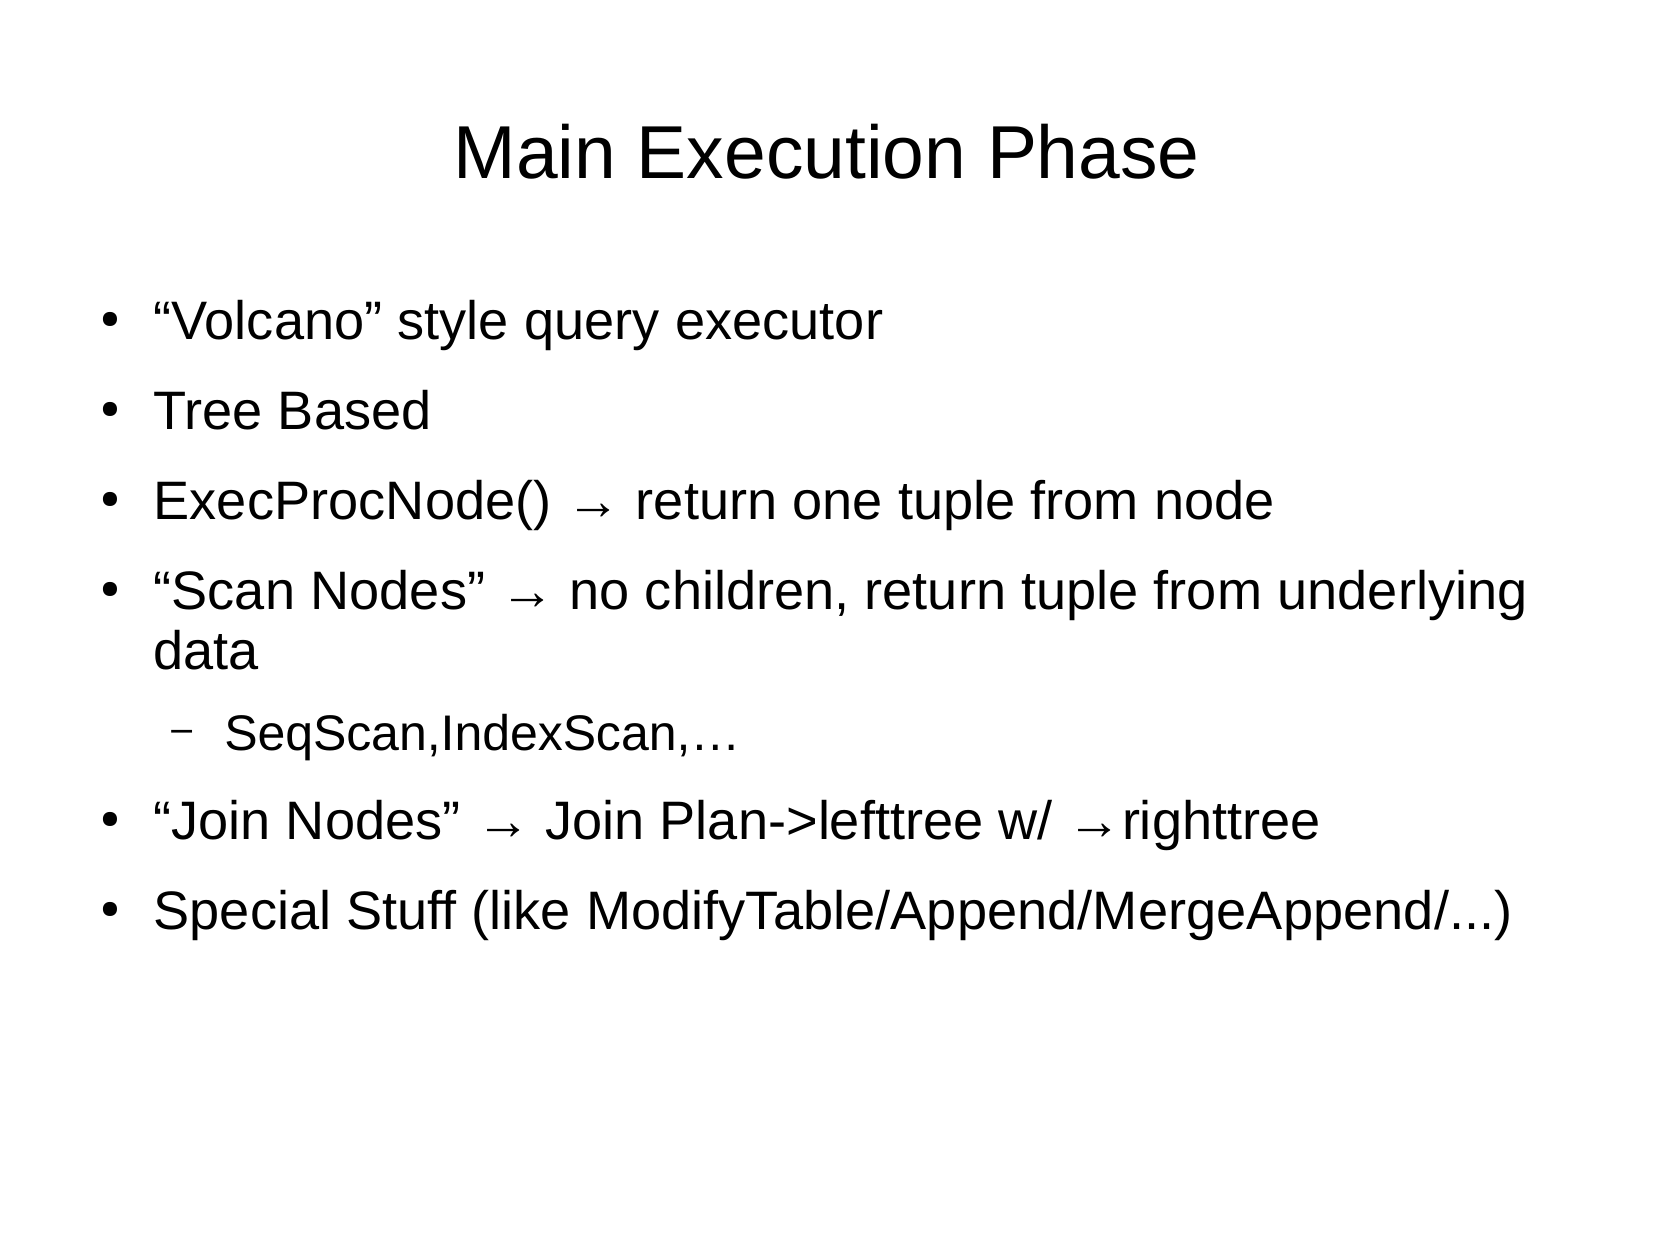

# Main Execution Phase
“Volcano” style query executor
Tree Based
ExecProcNode() → return one tuple from node
“Scan Nodes” → no children, return tuple from underlying data
SeqScan,IndexScan,…
“Join Nodes” → Join Plan->lefttree w/ →righttree
Special Stuff (like ModifyTable/Append/MergeAppend/...)